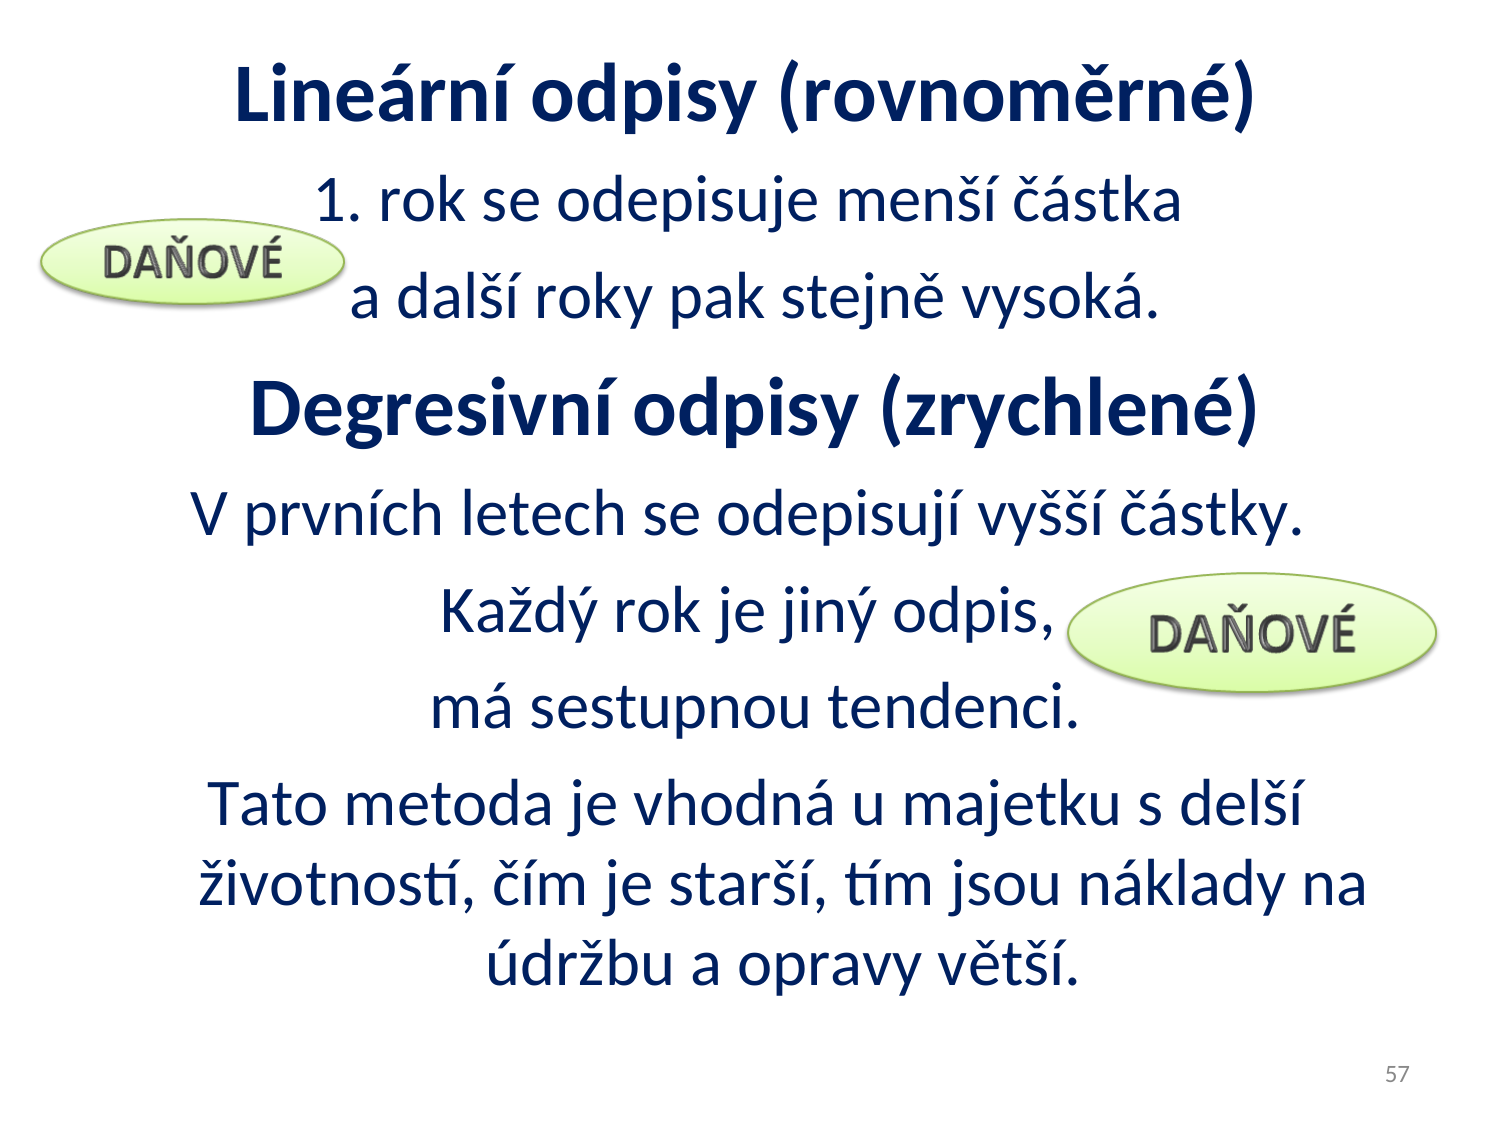

# Lineární odpisy (rovnoměrné)
1. rok se odepisuje menší částka
a další roky pak stejně vysoká.
Degresivní odpisy (zrychlené)
V prvních letech se odepisují vyšší částky.
Každý rok je jiný odpis,
má sestupnou tendenci.
Tato metoda je vhodná u majetku s delší životností, čím je starší, tím jsou náklady na údržbu a opravy větší.